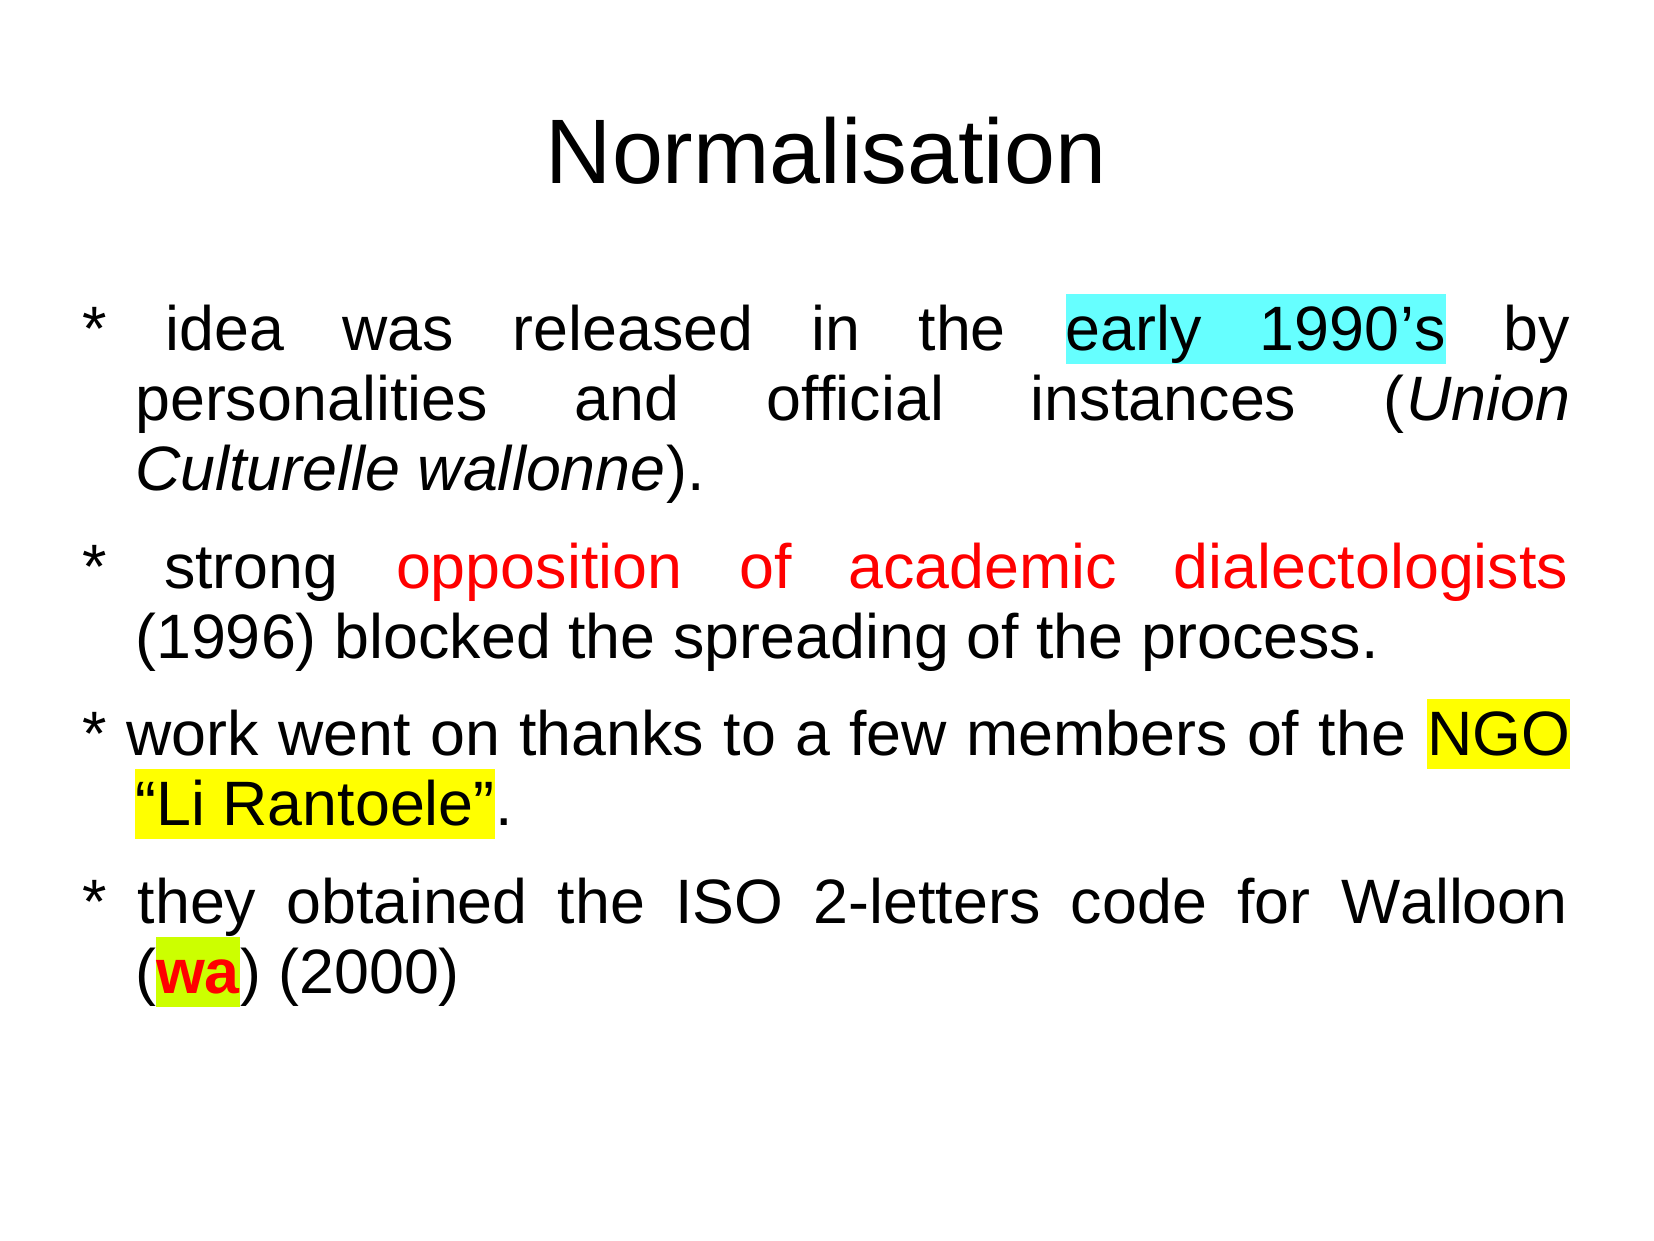

# Normalisation
* idea was released in the early 1990’s by personalities and official instances (Union Culturelle wallonne).
* strong opposition of academic dialectologists (1996) blocked the spreading of the process.
* work went on thanks to a few members of the NGO “Li Rantoele”.
* they obtained the ISO 2-letters code for Walloon (wa) (2000)